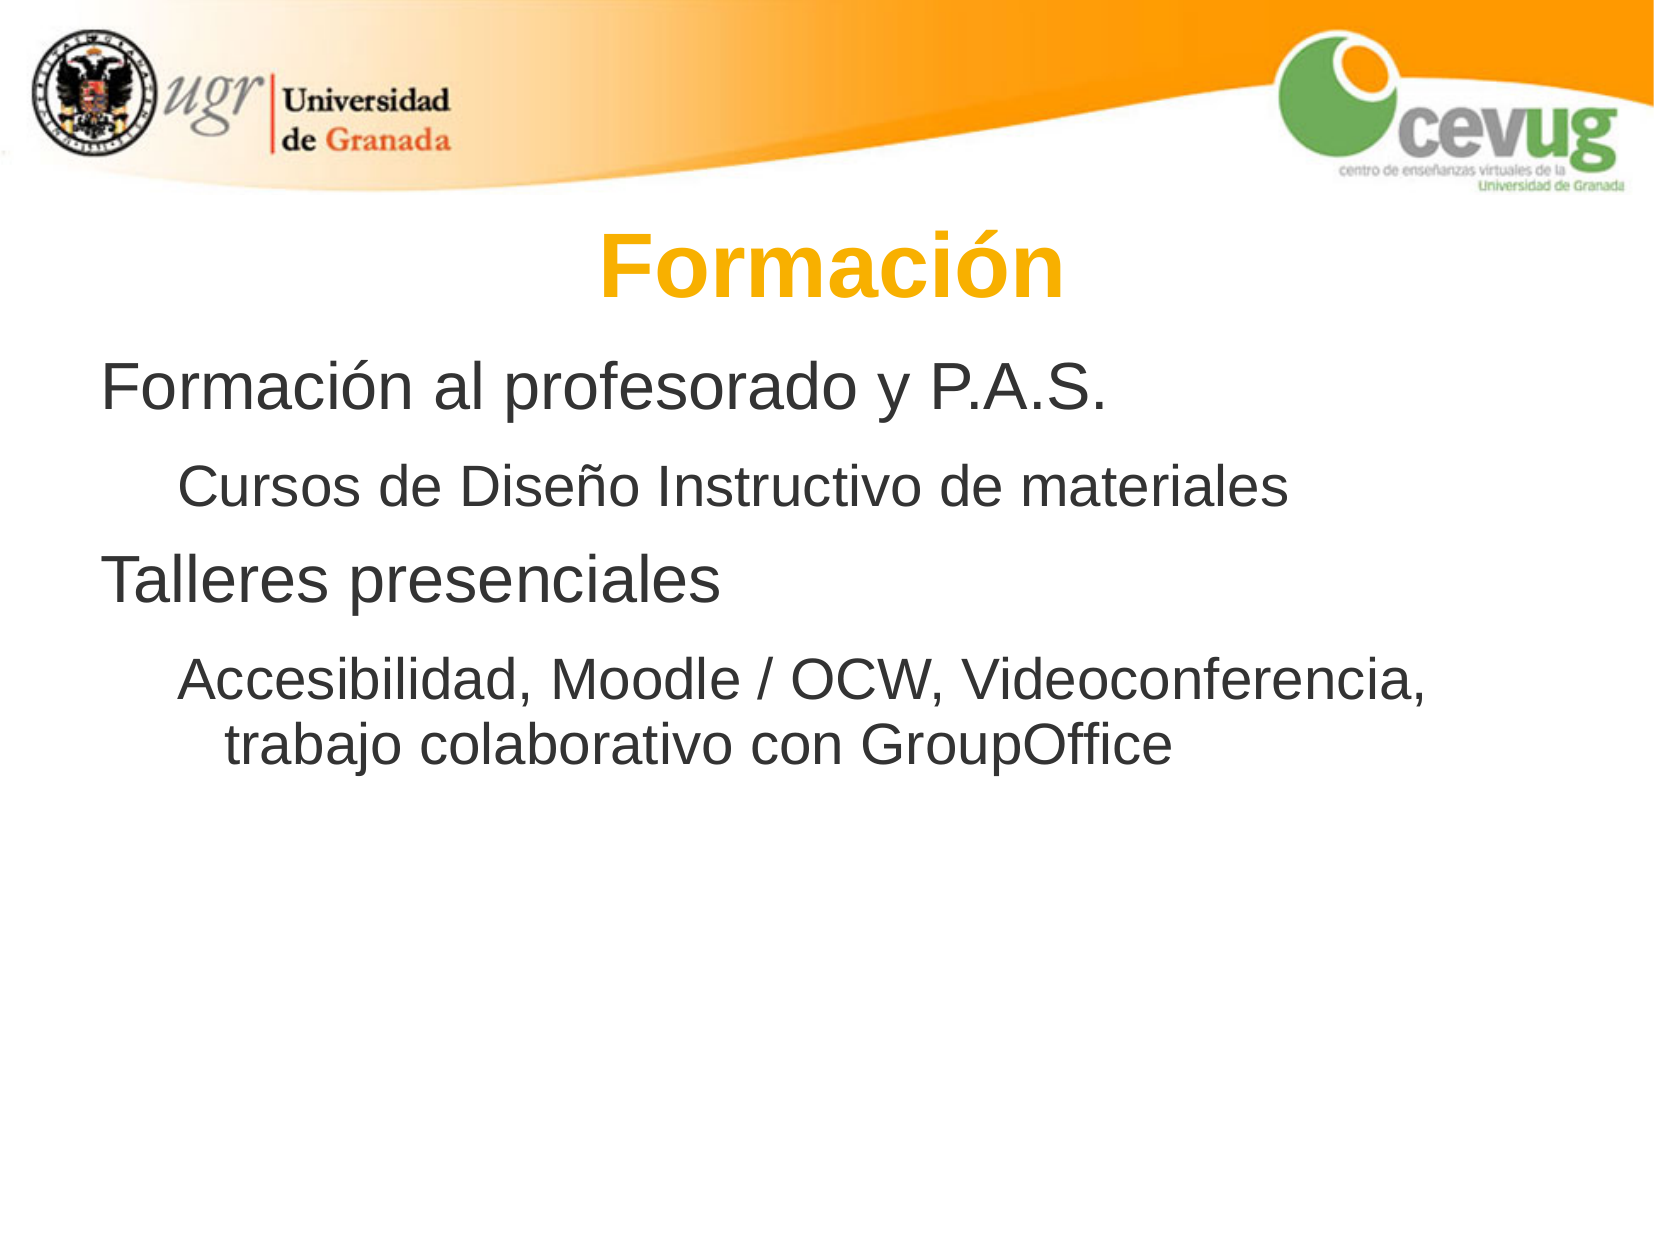

# Formación
Formación al profesorado y P.A.S.
Cursos de Diseño Instructivo de materiales
Talleres presenciales
Accesibilidad, Moodle / OCW, Videoconferencia, trabajo colaborativo con GroupOffice